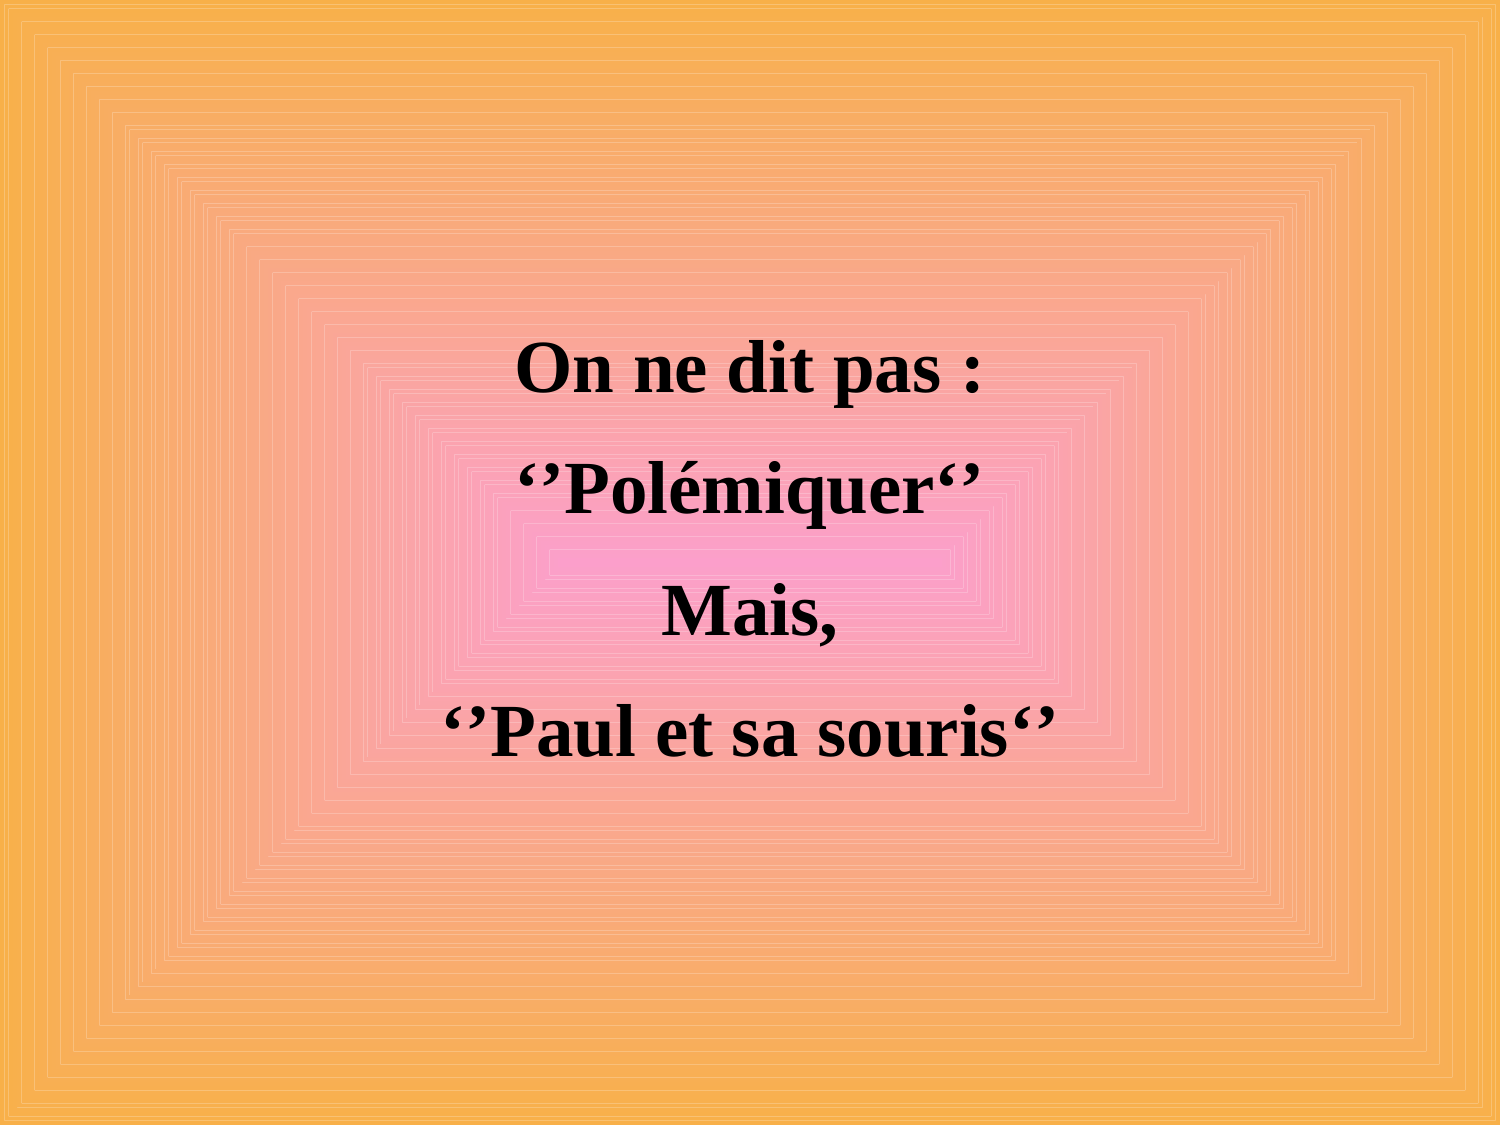

On ne dit pas :
‘’Polémiquer‘’
Mais,
‘’Paul et sa souris‘’